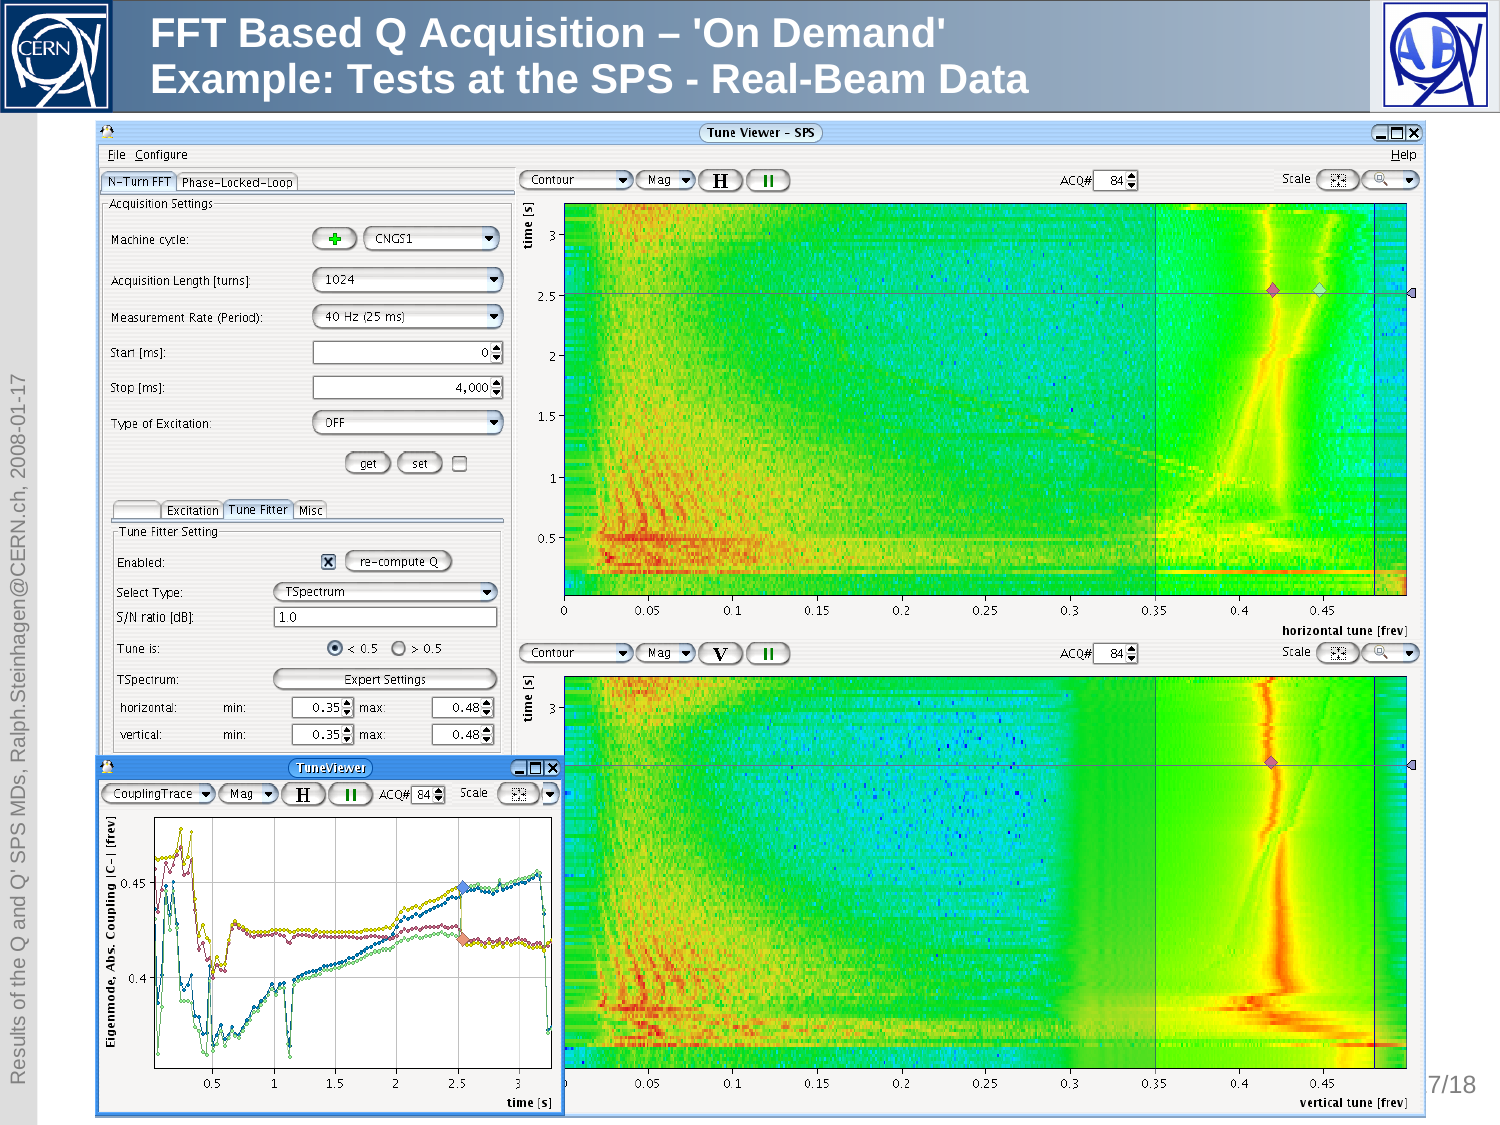

# FFT Based Q Acquisition – 'On Demand' Example: Tests at the SPS - Real-Beam Data